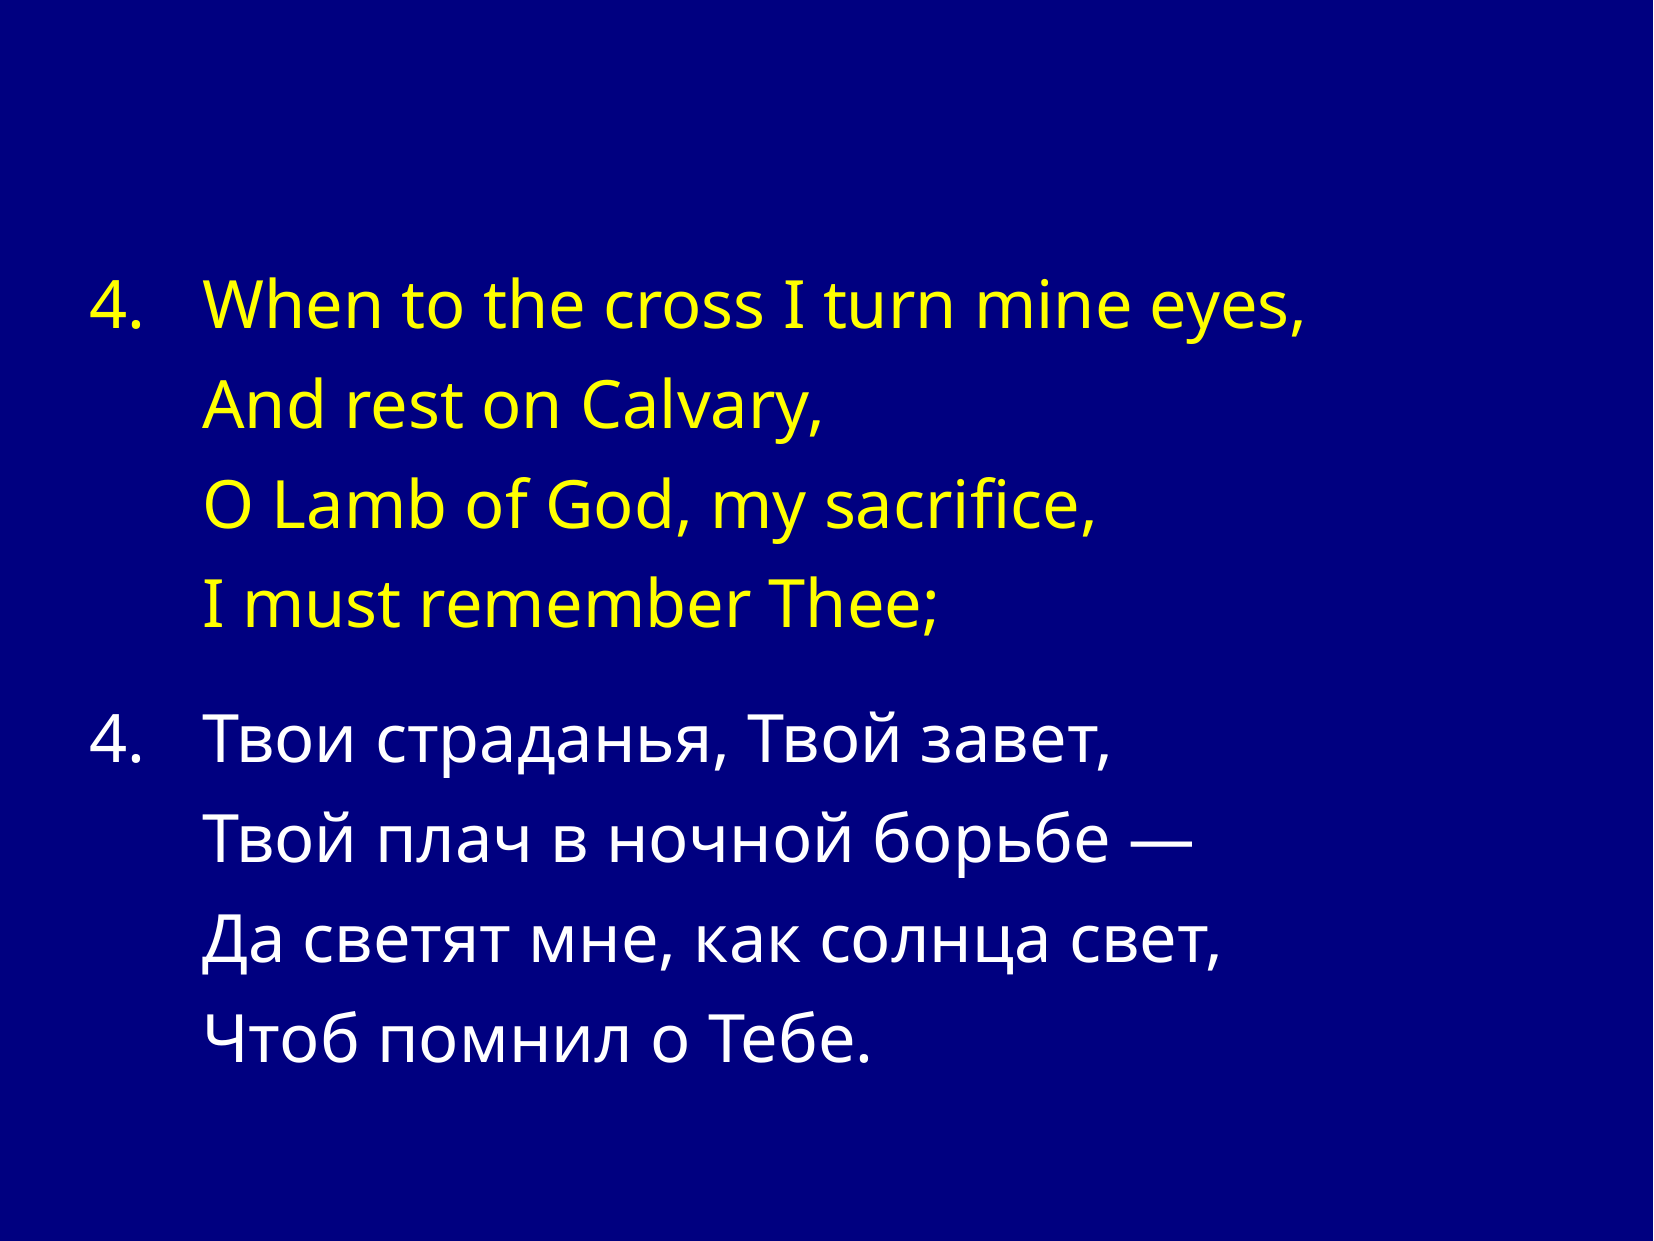

4.	When to the cross I turn mine eyes,
	And rest on Calvary,
	O Lamb of God, my sacrifice,
	I must remember Thee;
4.	Твои страданья, Твой завет,
	Твой плач в ночной борьбе —
	Да светят мне, как солнца свет,
	Чтоб помнил о Тебе.